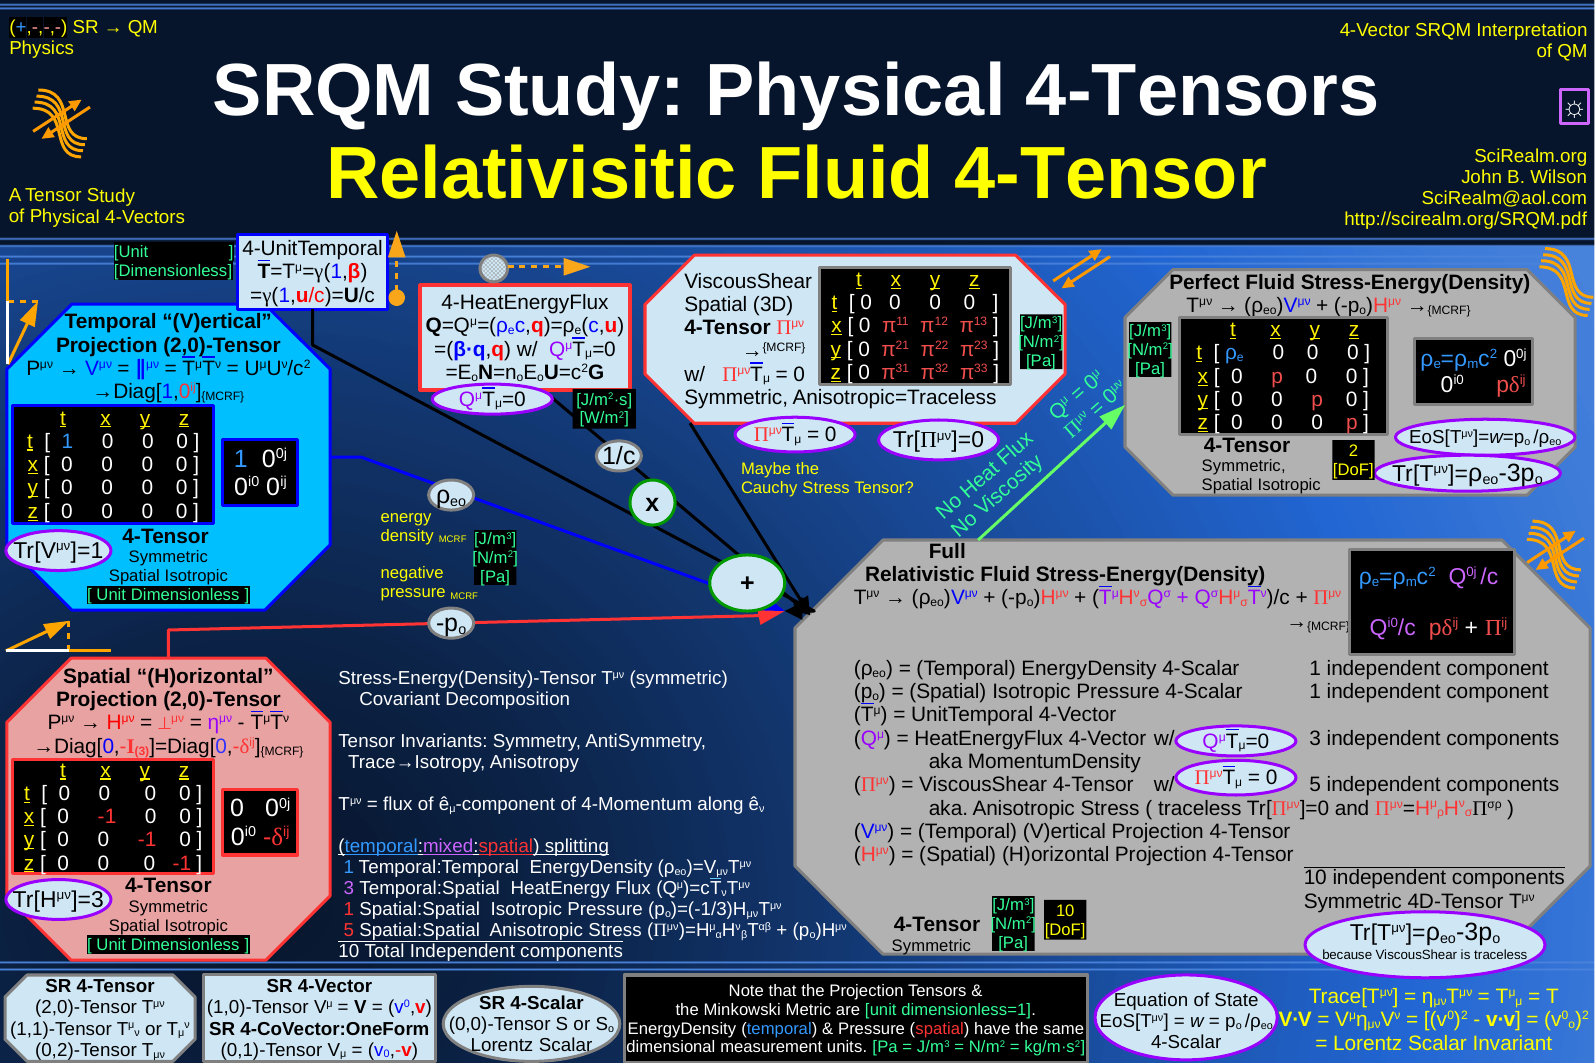

(+,-,-,-) SR → QM
Physics
A Tensor Study
of Physical 4-Vectors
4-Vector SRQM Interpretation
of QM
SciRealm.org
John B. Wilson
SciRealm@aol.com
http://scirealm.org/SRQM.pdf
# SRQM Study: Physical 4-Tensors Relativisitic Fluid 4-Tensor
☼
4-UnitTemporal
T=Tμ=γ(1,β)
=γ(1,u/c)=U/c
[Unit ]
[Dimensionless]
ViscousShear
Spatial (3D)
4-Tensor Πμν
 →{MCRF}
w/ ΠμνTμ = 0
Symmetric, Anisotropic=Traceless
 t x y z
t [ 0 0 0 0 ]
x [ 0 π11 π12 π13 ]
y [ 0 π21 π22 π23 ]
z [ 0 π31 π32 π33 ]
 Perfect Fluid Stress-Energy(Density)
 Tμν → (ρeo)Vμν + (-po)Hμν →{MCRF}
 4-Tensor
 Symmetric,
 Spatial Isotropic
 t x y z
t [ ρe 0 0 0 ]
x [ 0 p 0 0 ]
y [ 0 0 p 0 ]
z [ 0 0 0 p ]
 ρe=ρmc2 00j
 0i0 pδij
4-HeatEnergyFlux
Q=Qμ=(ρec,q)=ρe(c,u)
=(β·q,q) w/ QμTμ=0
=EoN=noEoU=c2G
Temporal “(V)ertical”
Projection (2,0)-Tensor
Pμν → Vμν = ∥μν = TμTν = UμUν/c2
→Diag[1,0ij]{MCRF}
4-Tensor
Symmetric
Spatial Isotropic
[ Unit Dimensionless ]
 t x y z
t [ 1 0 0 0 ]
x [ 0 0 0 0 ]
y [ 0 0 0 0 ]
z [ 0 0 0 0 ]
 1 00j
 0i0 0ij
[J/m3]
[N/m2]
[Pa]
[J/m3]
[N/m2]
[Pa]
QμTμ=0
[J/m2·s]
[W/m2]
No Heat Flux	Qμ = 0μ
No Viscosity	Πμν = 0μν
ΠμνTμ = 0
EoS[Tμν]=w=po /ρeo
Tr[Πμν]=0
2
[DoF]
1/c
Maybe the
Cauchy Stress Tensor?
Tr[Tμν]=ρeo-3po
ρeo
x
energy
density MCRF
negative
pressure MCRF
[J/m3]
[N/m2]
[Pa]
Tr[Vμν]=1
	Full
 Relativistic Fluid Stress-Energy(Density)
Tμν → (ρeo)Vμν + (-po)Hμν + (TμHνσQσ + QσHμσTν)/c + Πμν
					 →{MCRF}
(ρeo) = (Temporal) EnergyDensity 4-Scalar	 1 independent component
(po) = (Spatial) Isotropic Pressure 4-Scalar	 1 independent component
(Tμ) = UnitTemporal 4-Vector
(Qμ) = HeatEnergyFlux 4-Vector	w/ QμTμ = 0	 3 independent components
	aka MomentumDensity
(Πμν) = ViscousShear 4-Tensor	w/ ΠμνTμ = 0ν	 5 independent components
	aka. Anisotropic Stress ( traceless Tr[Πμν]=0 and Πμν=HμρHνσΠσρ )
(Vμν) = (Temporal) (V)ertical Projection 4-Tensor
(Hμν) = (Spatial) (H)orizontal Projection 4-Tensor
						10 independent components
						Symmetric 4D-Tensor Tμν
 4-Tensor
 Symmetric
 ρe=ρmc2 Q0j /c
 Qi0/c pδij + Πij
+
-po
Spatial “(H)orizontal”
Projection (2,0)-Tensor
Pμν → Hμν = ⟂μν = ημν - TμTν
→Diag[0,-I(3)]=Diag[0,-δij]{MCRF}
 4-Tensor
Symmetric
Spatial Isotropic
[ Unit Dimensionless ]
 t x y z
t [ 0 0 0 0 ]
x [ 0 -1 0 0 ]
y [ 0 0 -1 0 ]
z [ 0 0 0 -1 ]
 0 00j
 0i0 -δij
Stress-Energy(Density)-Tensor Tμν (symmetric)
 Covariant Decomposition
Tensor Invariants: Symmetry, AntiSymmetry,
 Trace→Isotropy, Anisotropy
Tμν = flux of êμ-component of 4-Momentum along êν
(temporal:mixed:spatial) splitting
 1 Temporal:Temporal EnergyDensity (ρeo)=VμνTμν
 3 Temporal:Spatial HeatEnergy Flux (Qμ)=cTνTμν
 1 Spatial:Spatial Isotropic Pressure (po)=(-1/3)HμνTμν
 5 Spatial:Spatial Anisotropic Stress (Πμν)=HμαHνβTαβ + (po)Hμν
10 Total Independent components
QμTμ=0
ΠμνTμ = 0
Tr[Hμν]=3
[J/m3]
[N/m2]
[Pa]
10
[DoF]
Tr[Tμν]=ρeo-3po
because ViscousShear is traceless
SR 4-Tensor
(2,0)-Tensor Tμν
(1,1)-Tensor Tμν or Tμν
(0,2)-Tensor Tμν
SR 4-Vector
(1,0)-Tensor Vμ = V = (v0,v)
SR 4-CoVector:OneForm
(0,1)-Tensor Vμ = (v0,-v)
Note that the Projection Tensors &
the Minkowski Metric are [unit dimensionless=1].
EnergyDensity (temporal) & Pressure (spatial) have the same
dimensional measurement units. [Pa = J/m3 = N/m2 = kg/m·s2]
Equation of State
EoS[Tμν] = w = po /ρeo
4-Scalar
Trace[Tμν] = ημνTμν = Tμμ = T
V∙V = VμημνVν = [(v0)2 - v∙v] = (v0o)2
= Lorentz Scalar Invariant
SR 4-Scalar
(0,0)-Tensor S or So
Lorentz Scalar